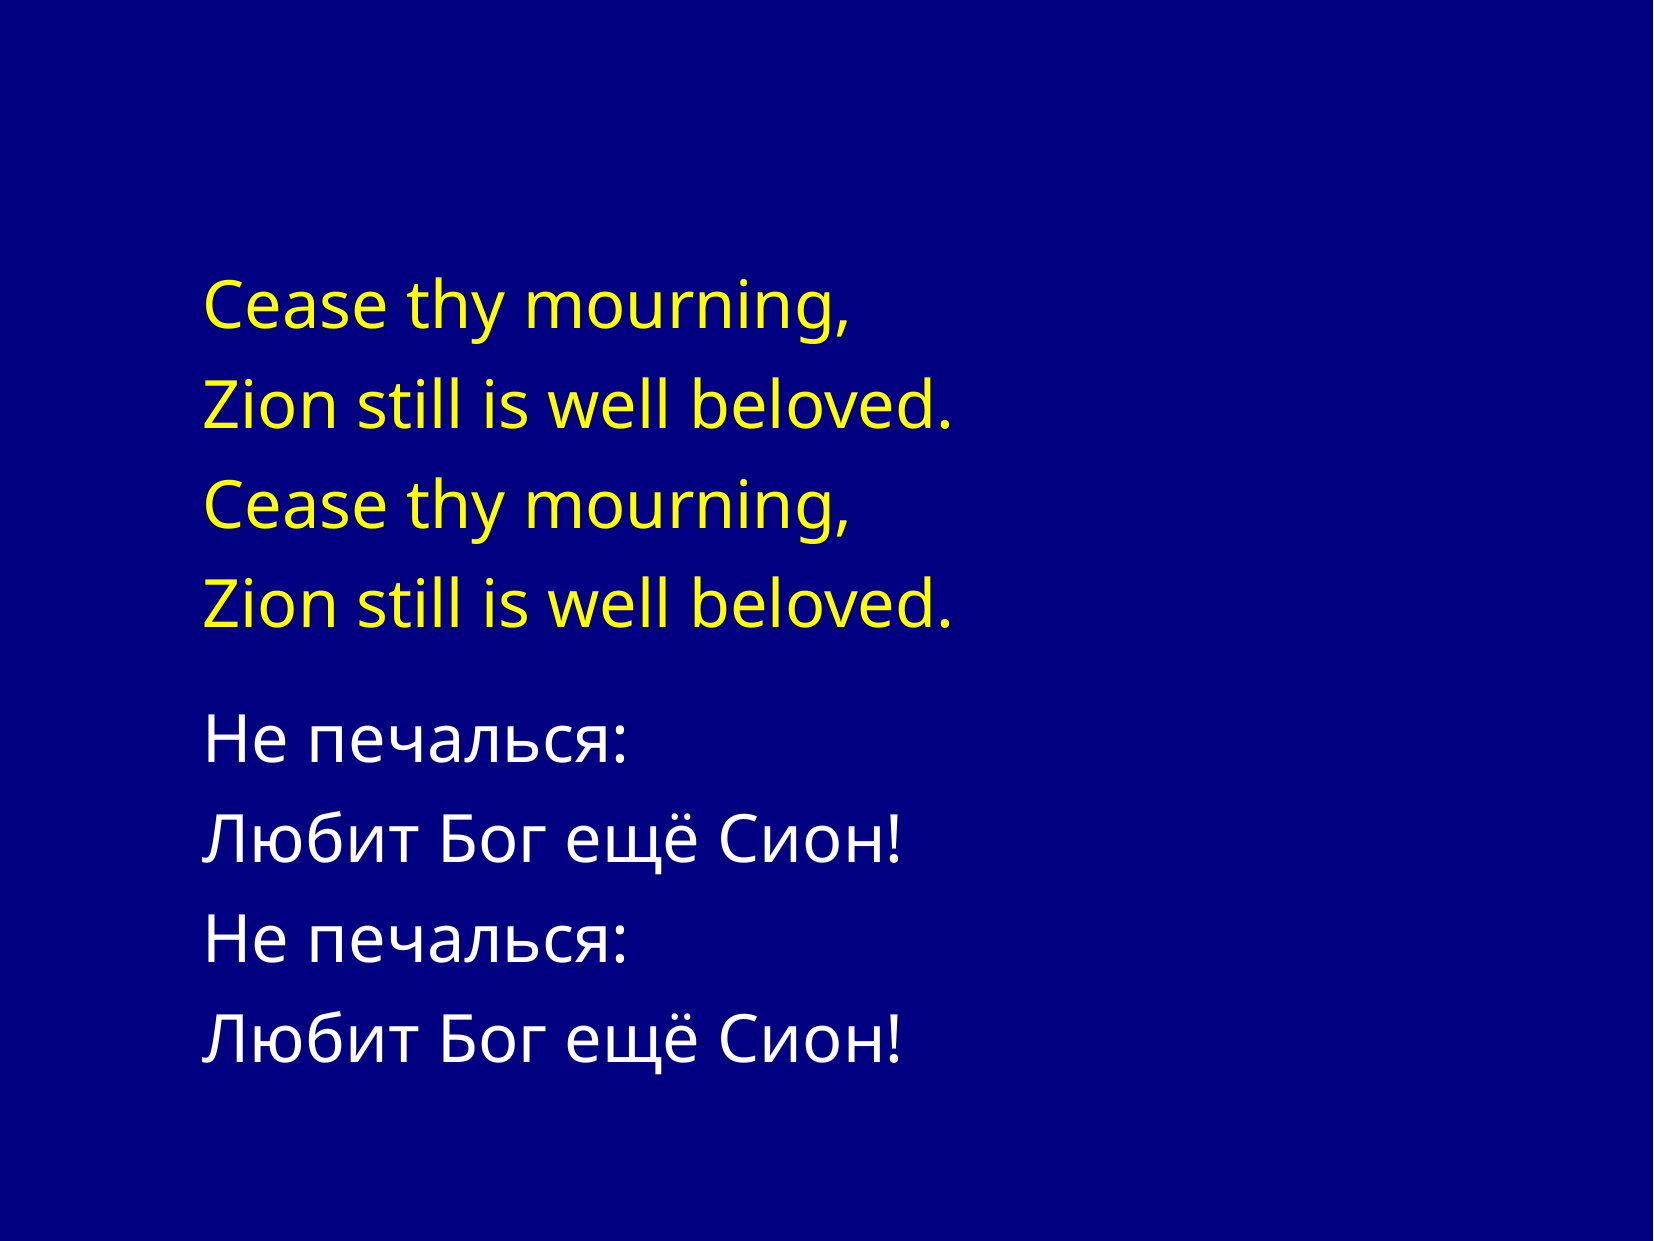

Cease thy mourning,
	Zion still is well beloved.
	Cease thy mourning,
	Zion still is well beloved.
	Не печалься:
	Любит Бог ещё Сион!
	Не печалься:
	Любит Бог ещё Сион!